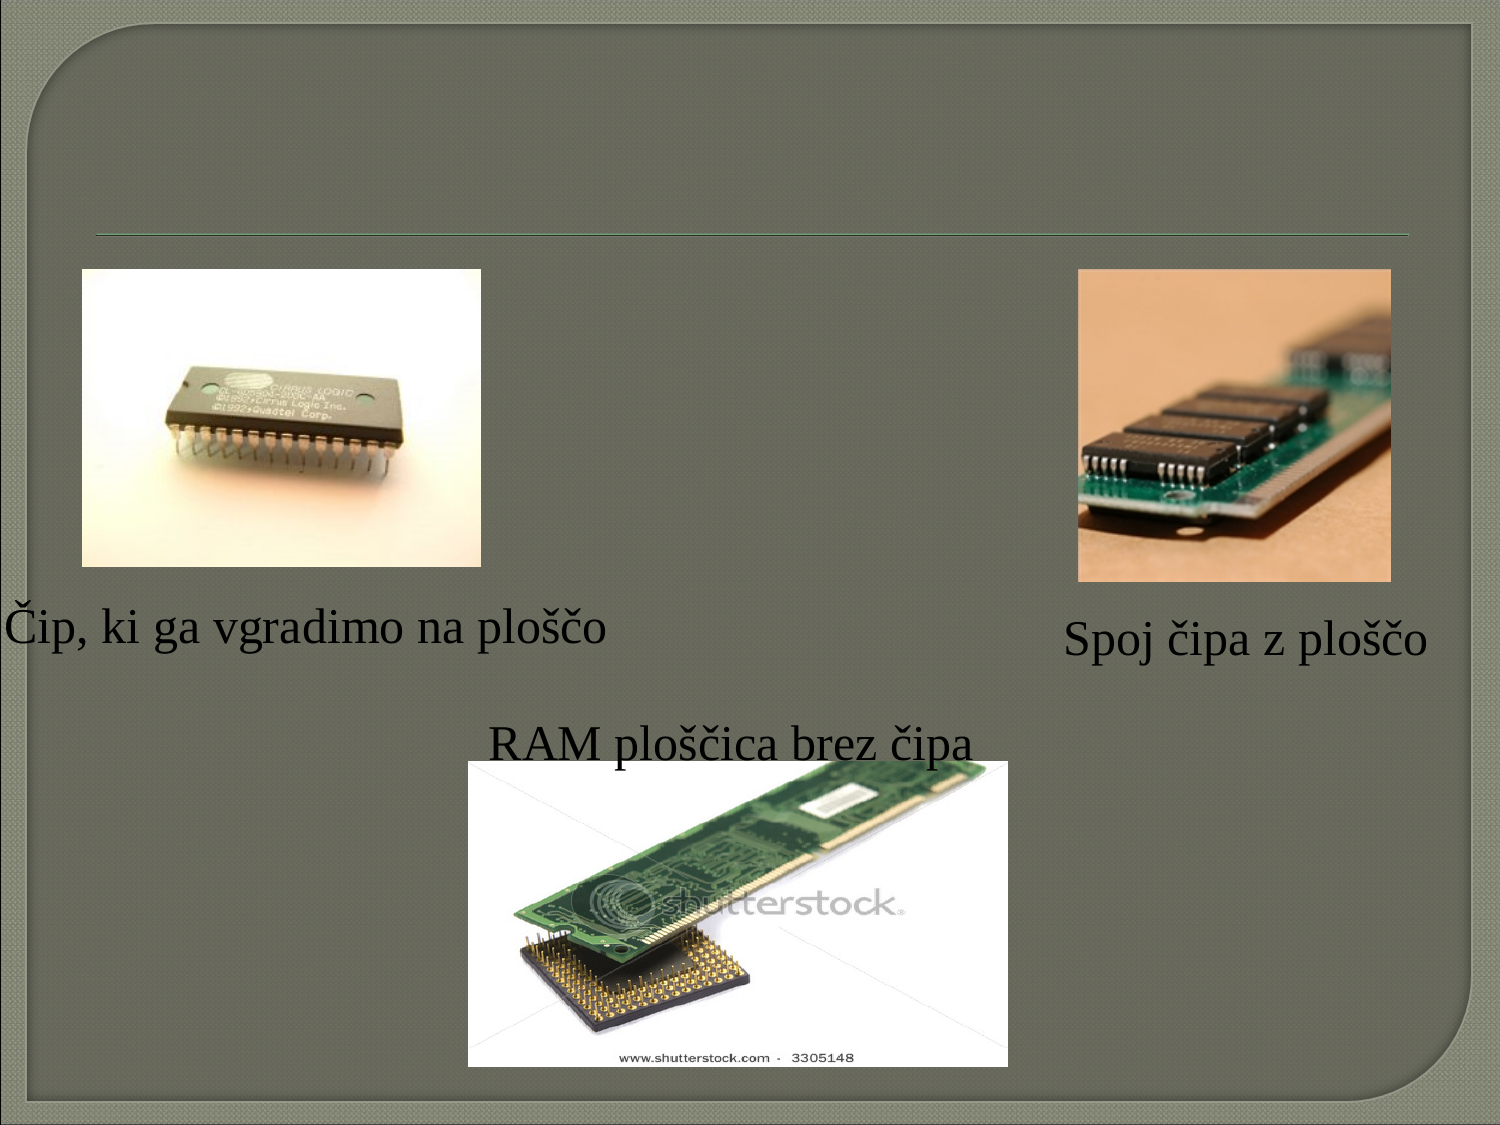

Čip, ki ga vgradimo na ploščo
Spoj čipa z ploščo
RAM ploščica brez čipa